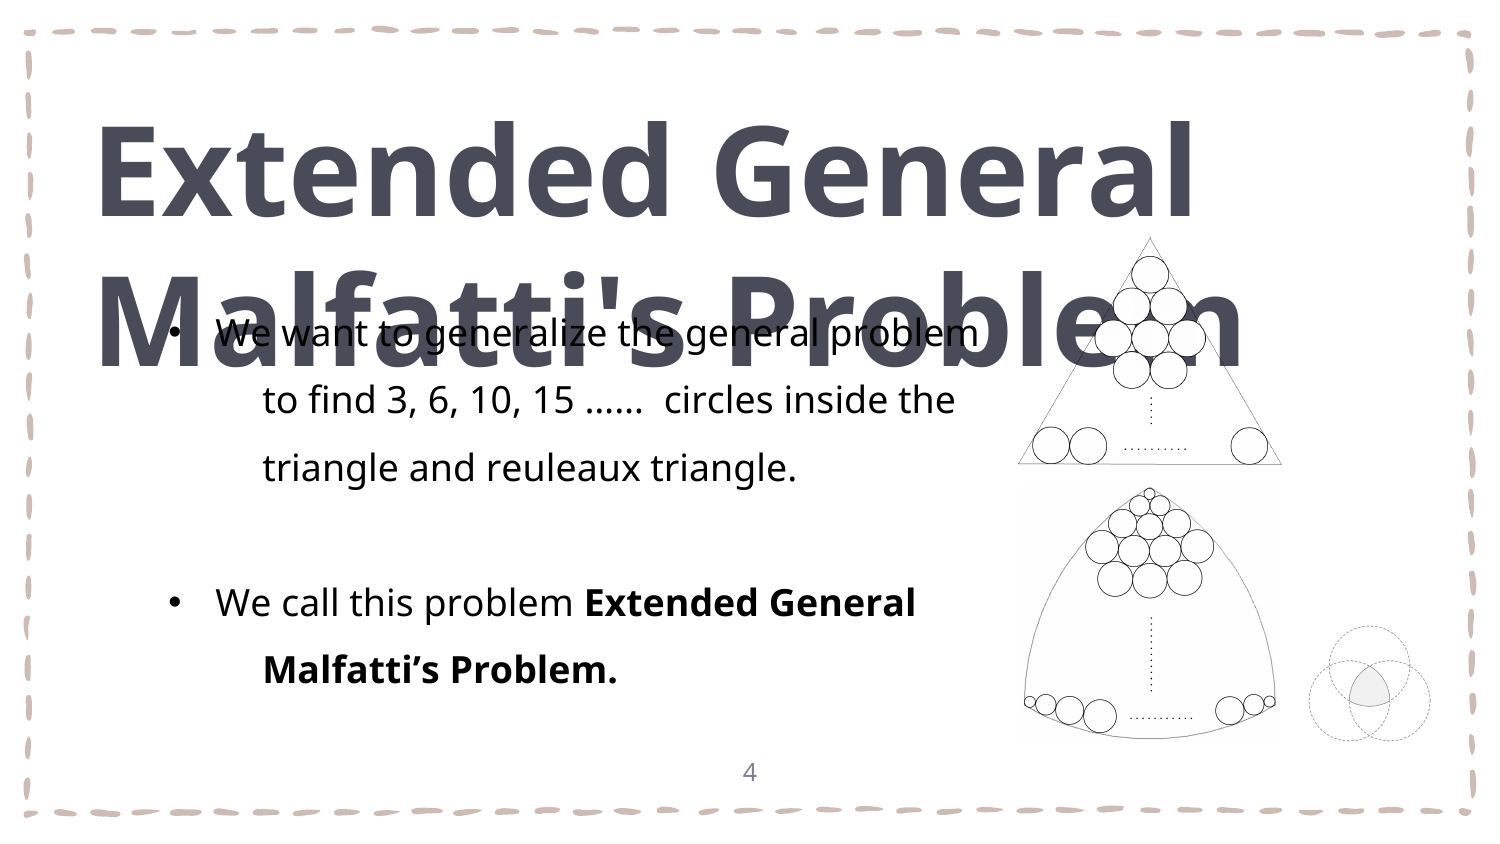

Extended General Malfatti's Problem
We want to generalize the general problem to find 3, 6, 10, 15 …… circles inside the triangle and reuleaux triangle.
We call this problem Extended General Malfatti’s Problem.